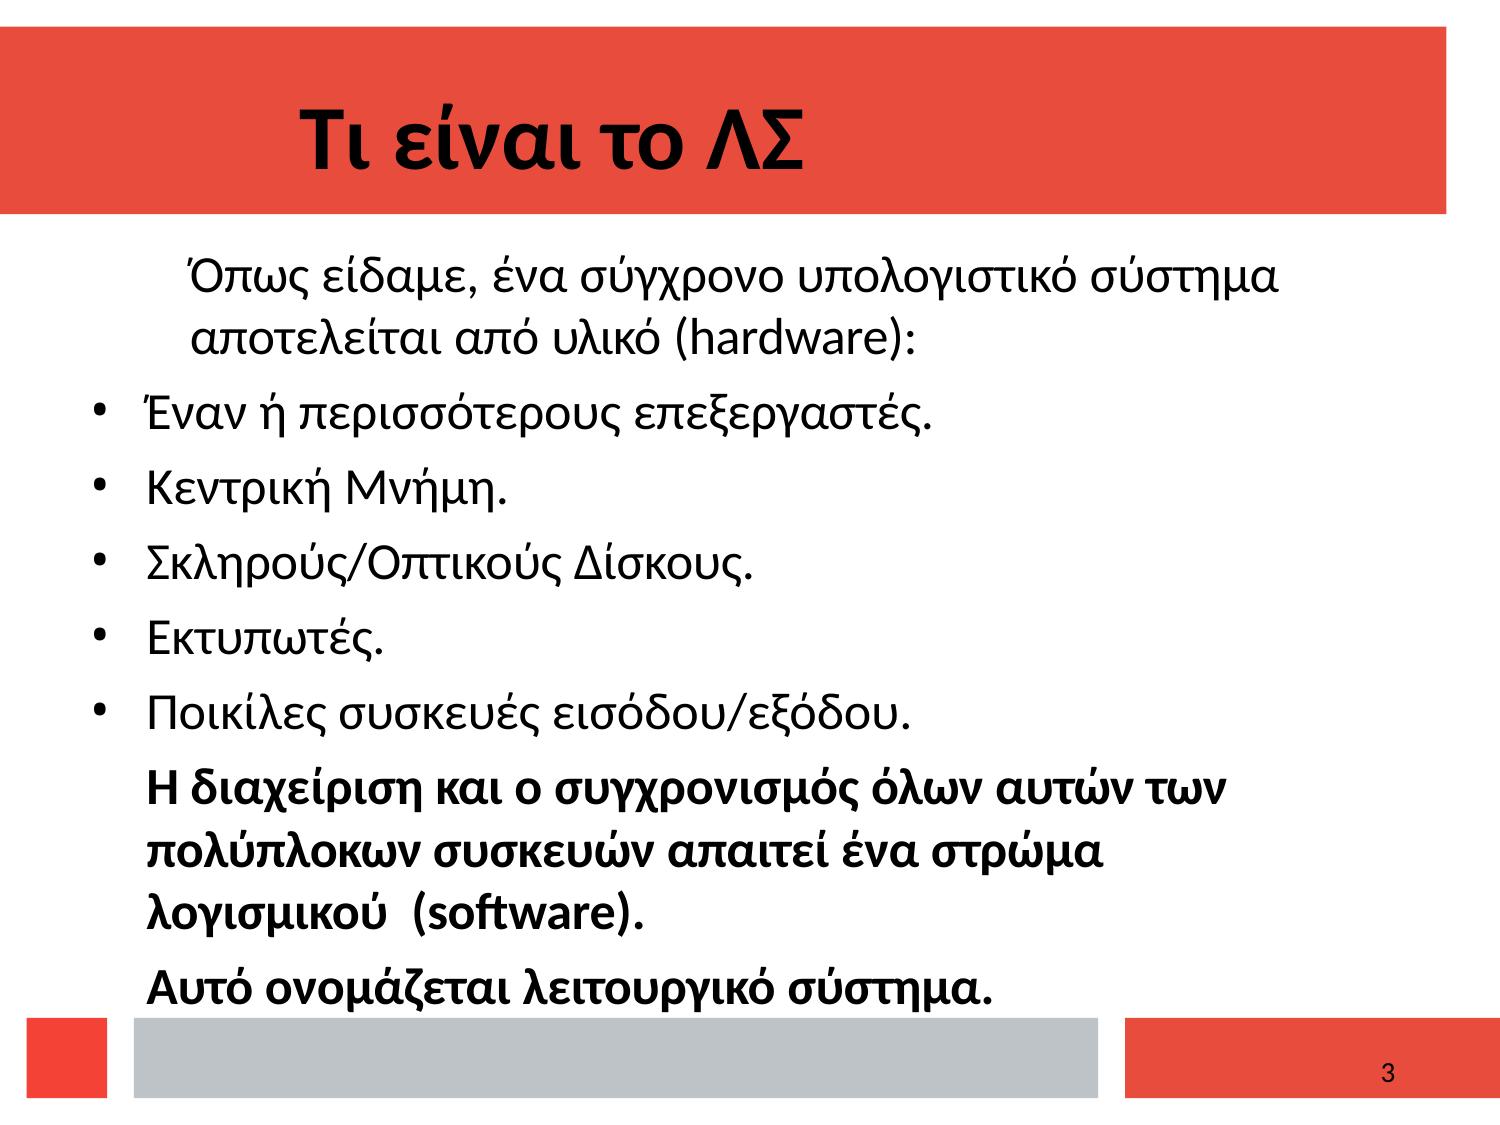

# Τι είναι το ΛΣ
Όπως είδαμε, ένα σύγχρονο υπολογιστικό σύστημα αποτελείται από υλικό (hardware):
Έναν ή περισσότερους επεξεργαστές.
Κεντρική Μνήμη.
Σκληρούς/Οπτικούς Δίσκους.
Εκτυπωτές.
Ποικίλες συσκευές εισόδου/εξόδου.
Η διαχείριση και ο συγχρονισμός όλων αυτών των πολύπλοκων συσκευών απαιτεί ένα στρώμα λογισμικού (software).
Αυτό ονομάζεται λειτουργικό σύστημα.